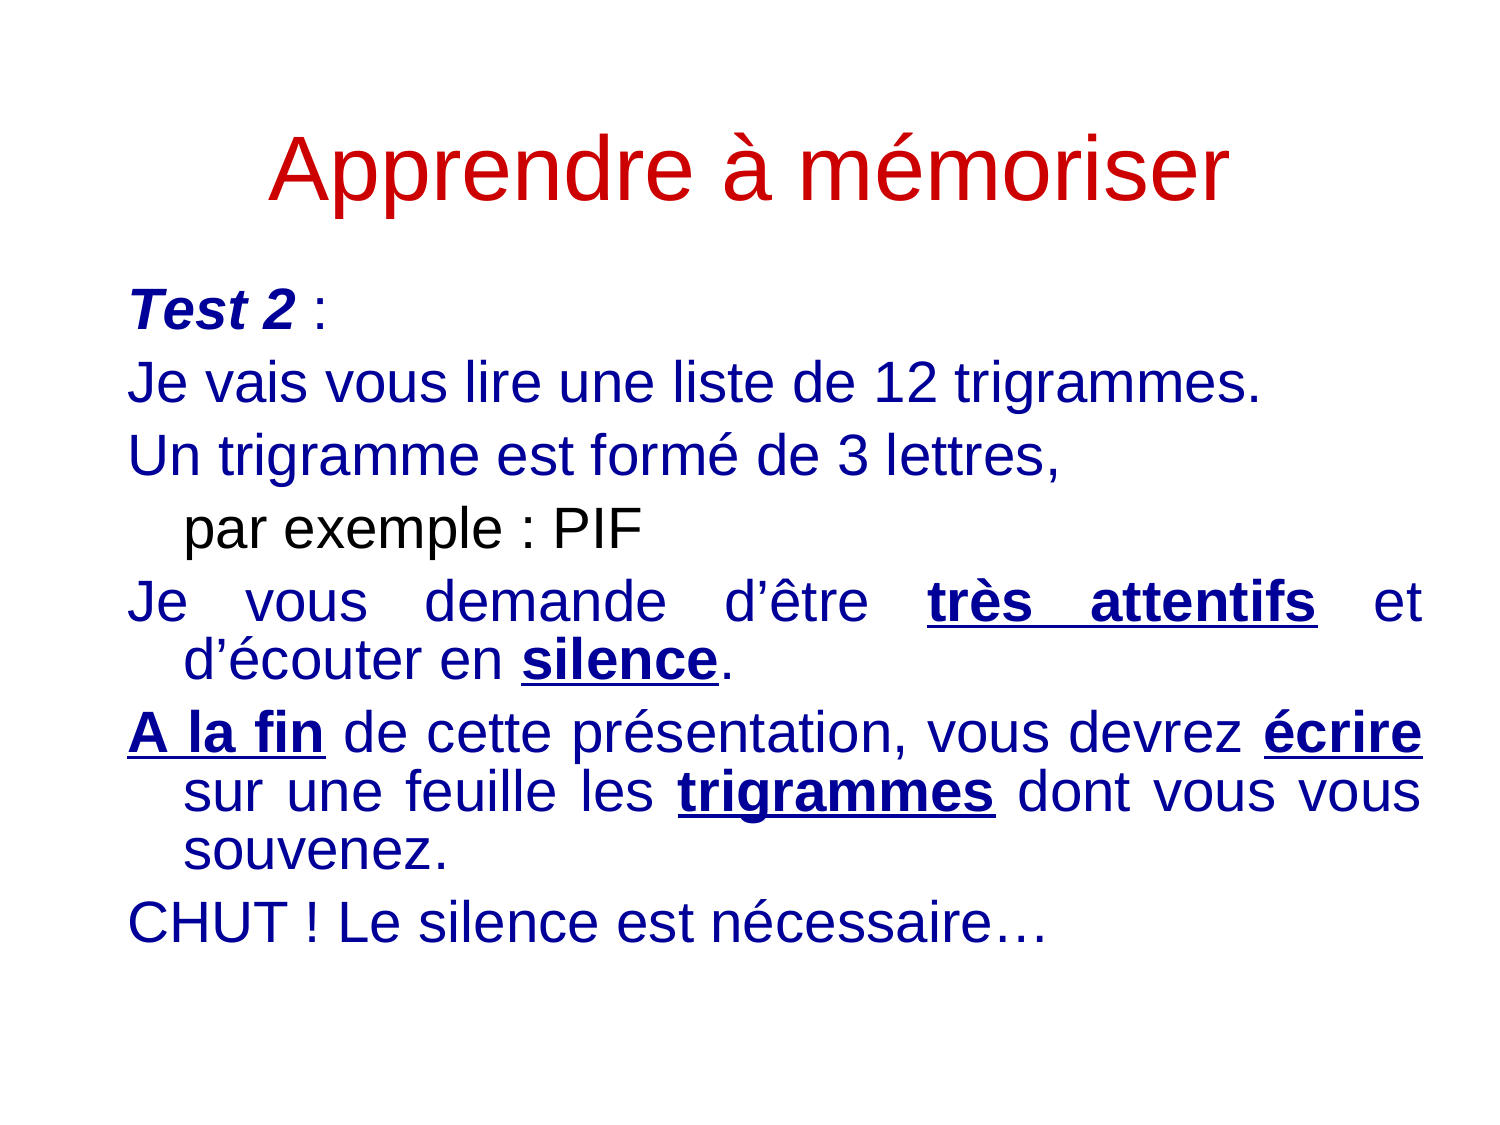

# Apprendre à mémoriser
Test 2 :
Je vais vous lire une liste de 12 trigrammes.
Un trigramme est formé de 3 lettres,
	par exemple : PIF
Je vous demande d’être très attentifs et d’écouter en silence.
A la fin de cette présentation, vous devrez écrire sur une feuille les trigrammes dont vous vous souvenez.
CHUT ! Le silence est nécessaire…